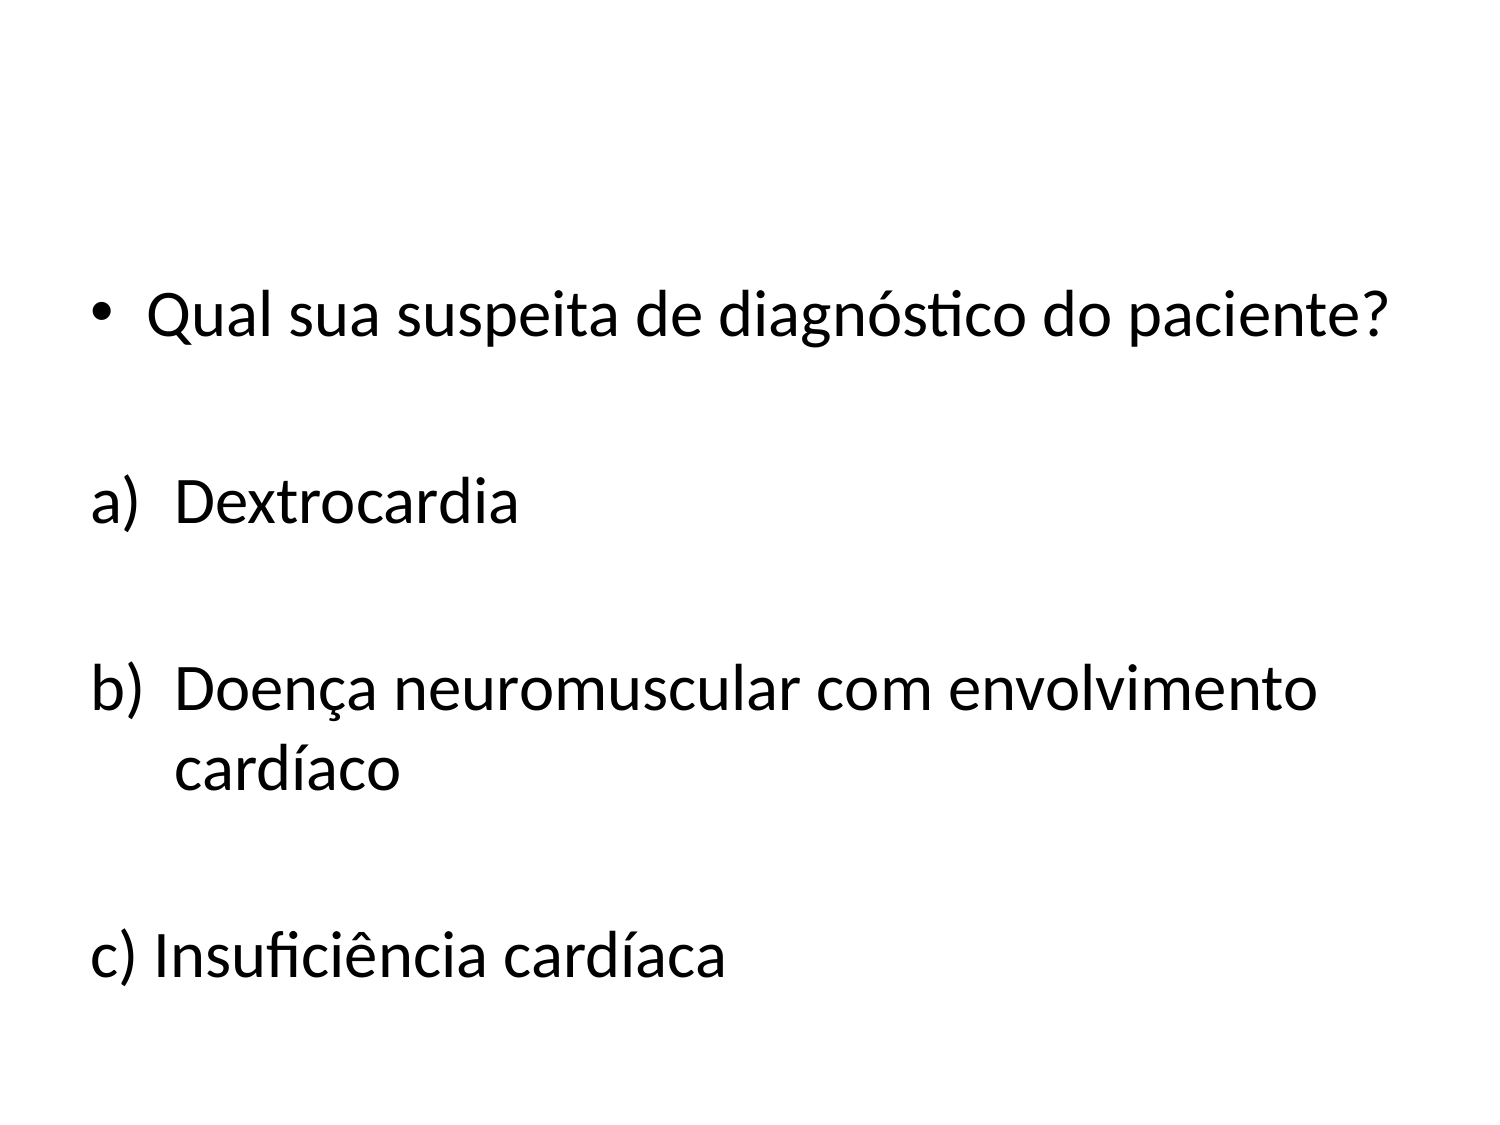

#
Qual sua suspeita de diagnóstico do paciente?
Dextrocardia
Doença neuromuscular com envolvimento cardíaco
c) Insuficiência cardíaca